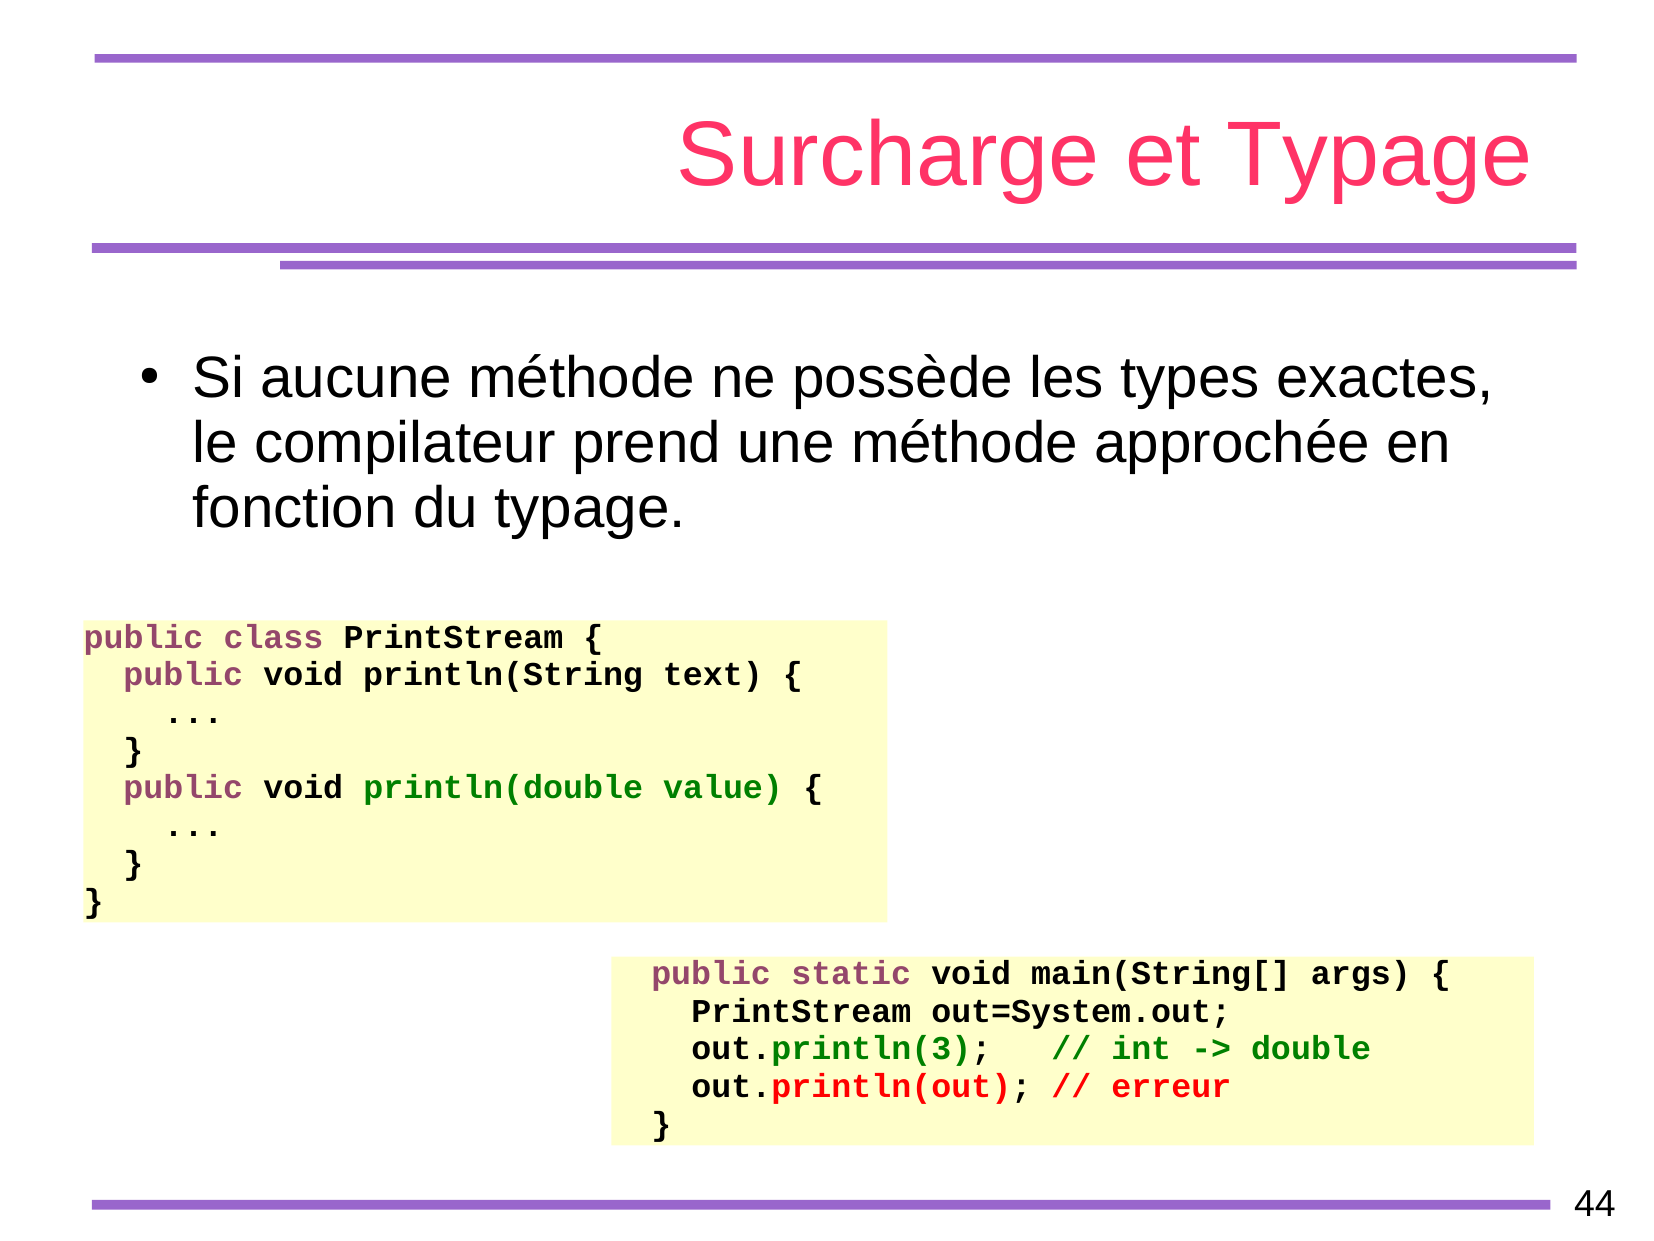

# Surcharge et Typage
Si aucune méthode ne possède les types exactes, le compilateur prend une méthode approchée en fonction du typage.
public class PrintStream {
 public void println(String text) {
 ...
 }
 public void println(double value) {
 ...
 }
}
 public static void main(String[] args) {
 PrintStream out=System.out;
 out.println(3); // int -> double
 out.println(out); // erreur
 }